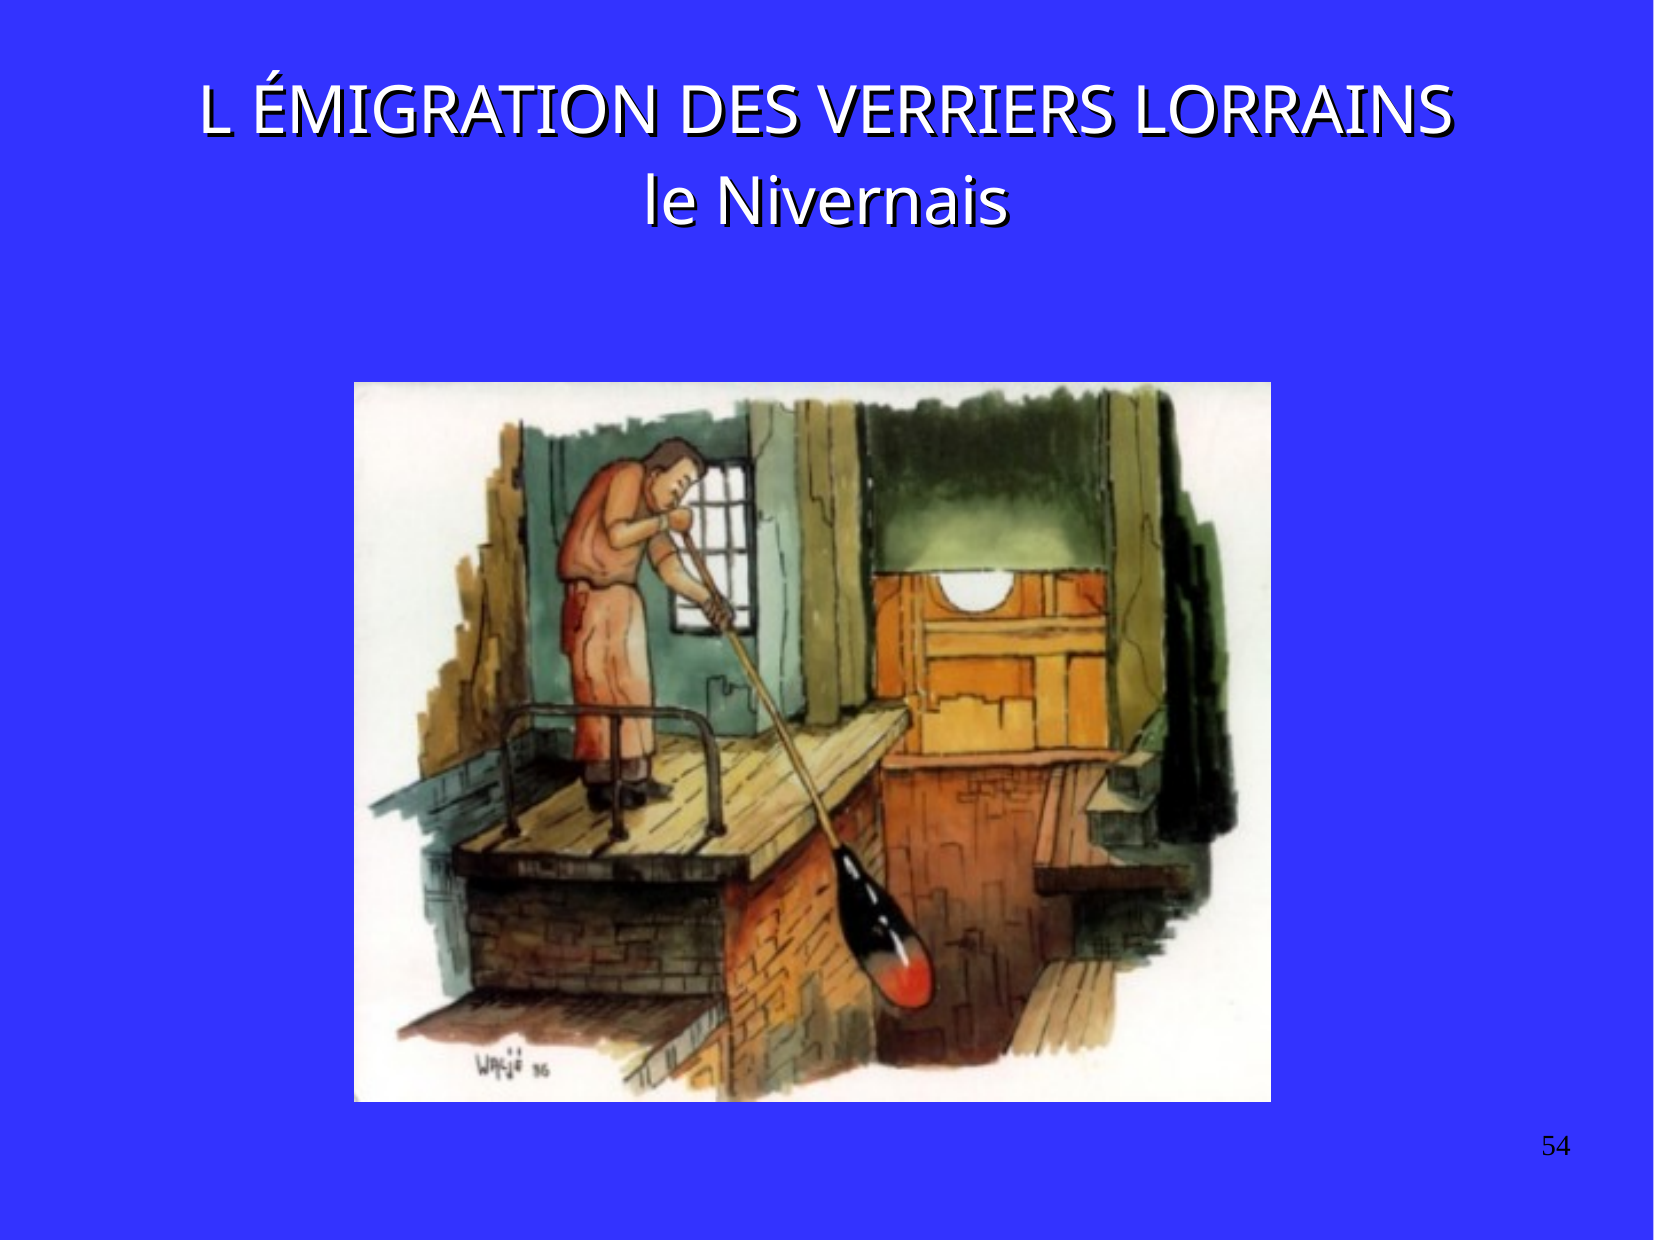

# L ÉMIGRATION DES VERRIERS LORRAINS le Nivernais
54